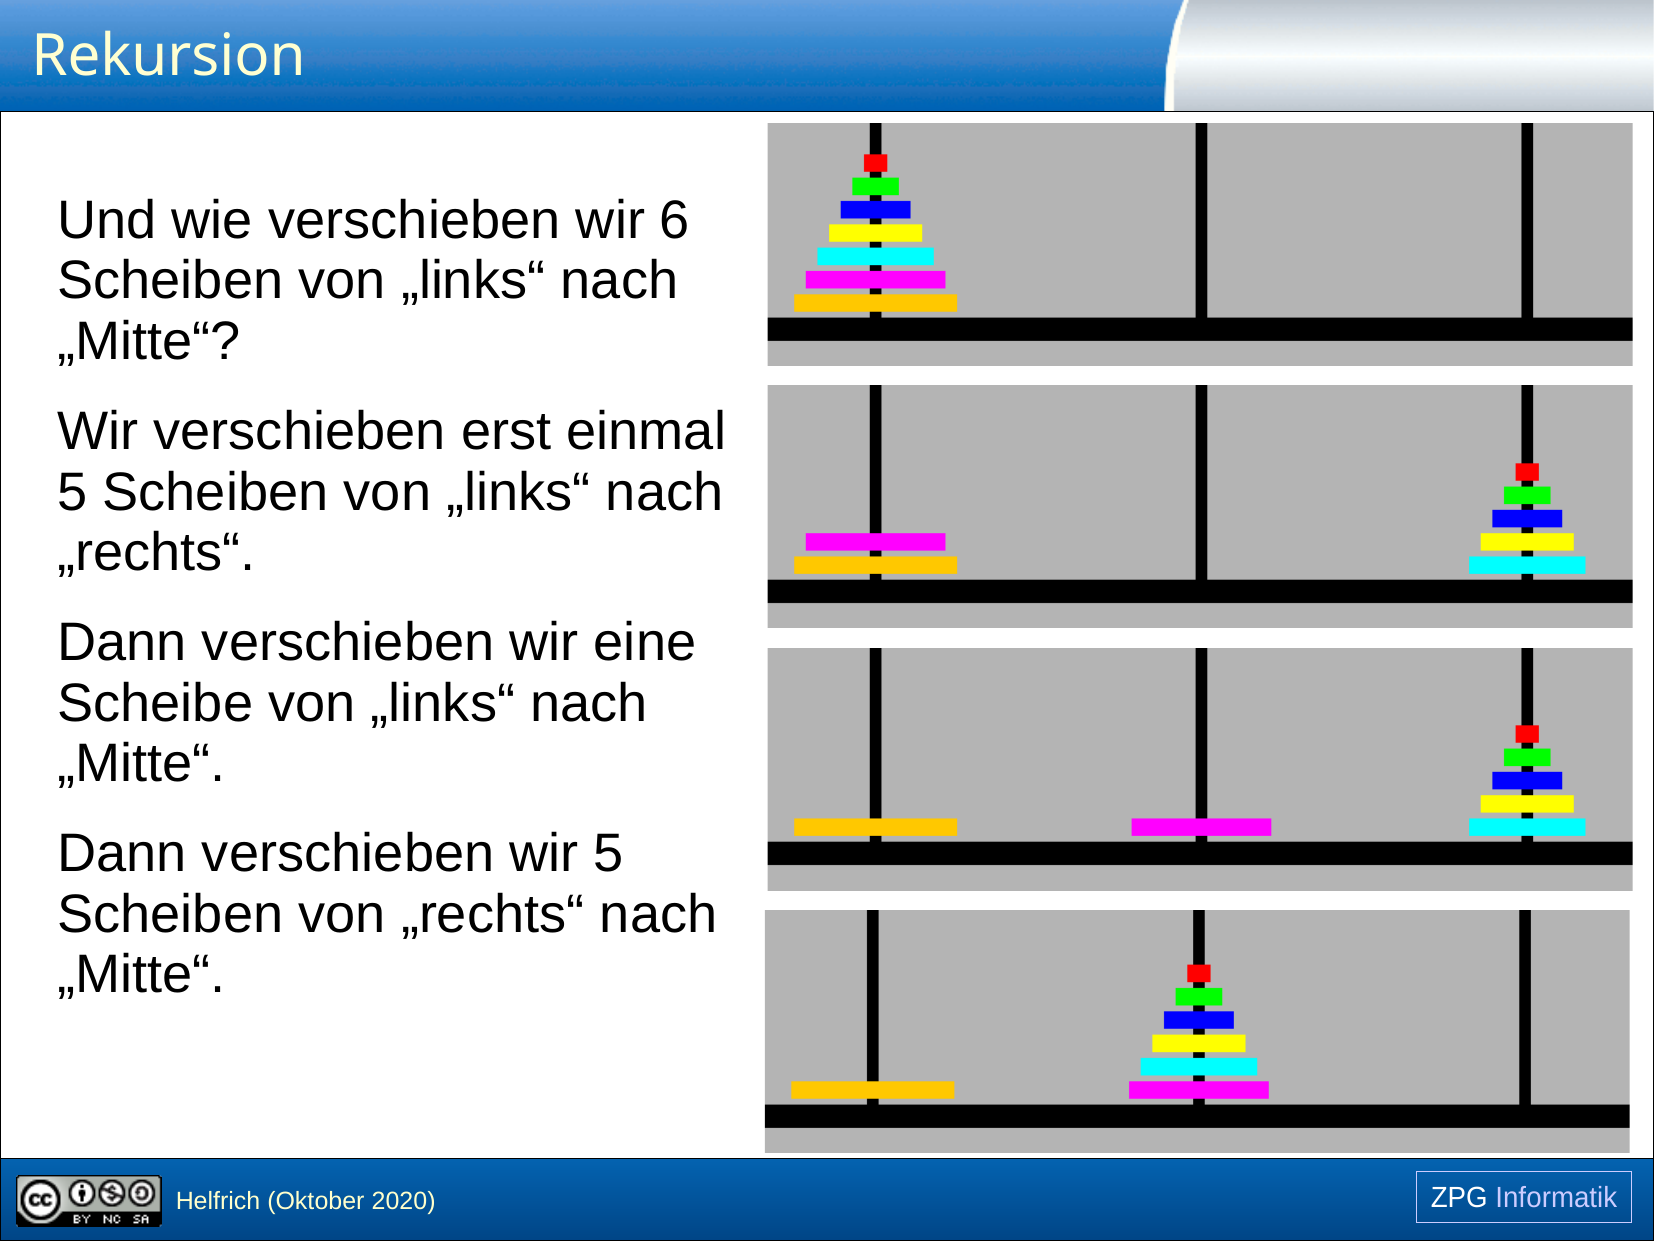

# Rekursion
Und wie verschieben wir 6 Scheiben von „links“ nach „Mitte“?
Wir verschieben erst einmal 5 Scheiben von „links“ nach „rechts“.
Dann verschieben wir eine Scheibe von „links“ nach „Mitte“.
Dann verschieben wir 5 Scheiben von „rechts“ nach „Mitte“.